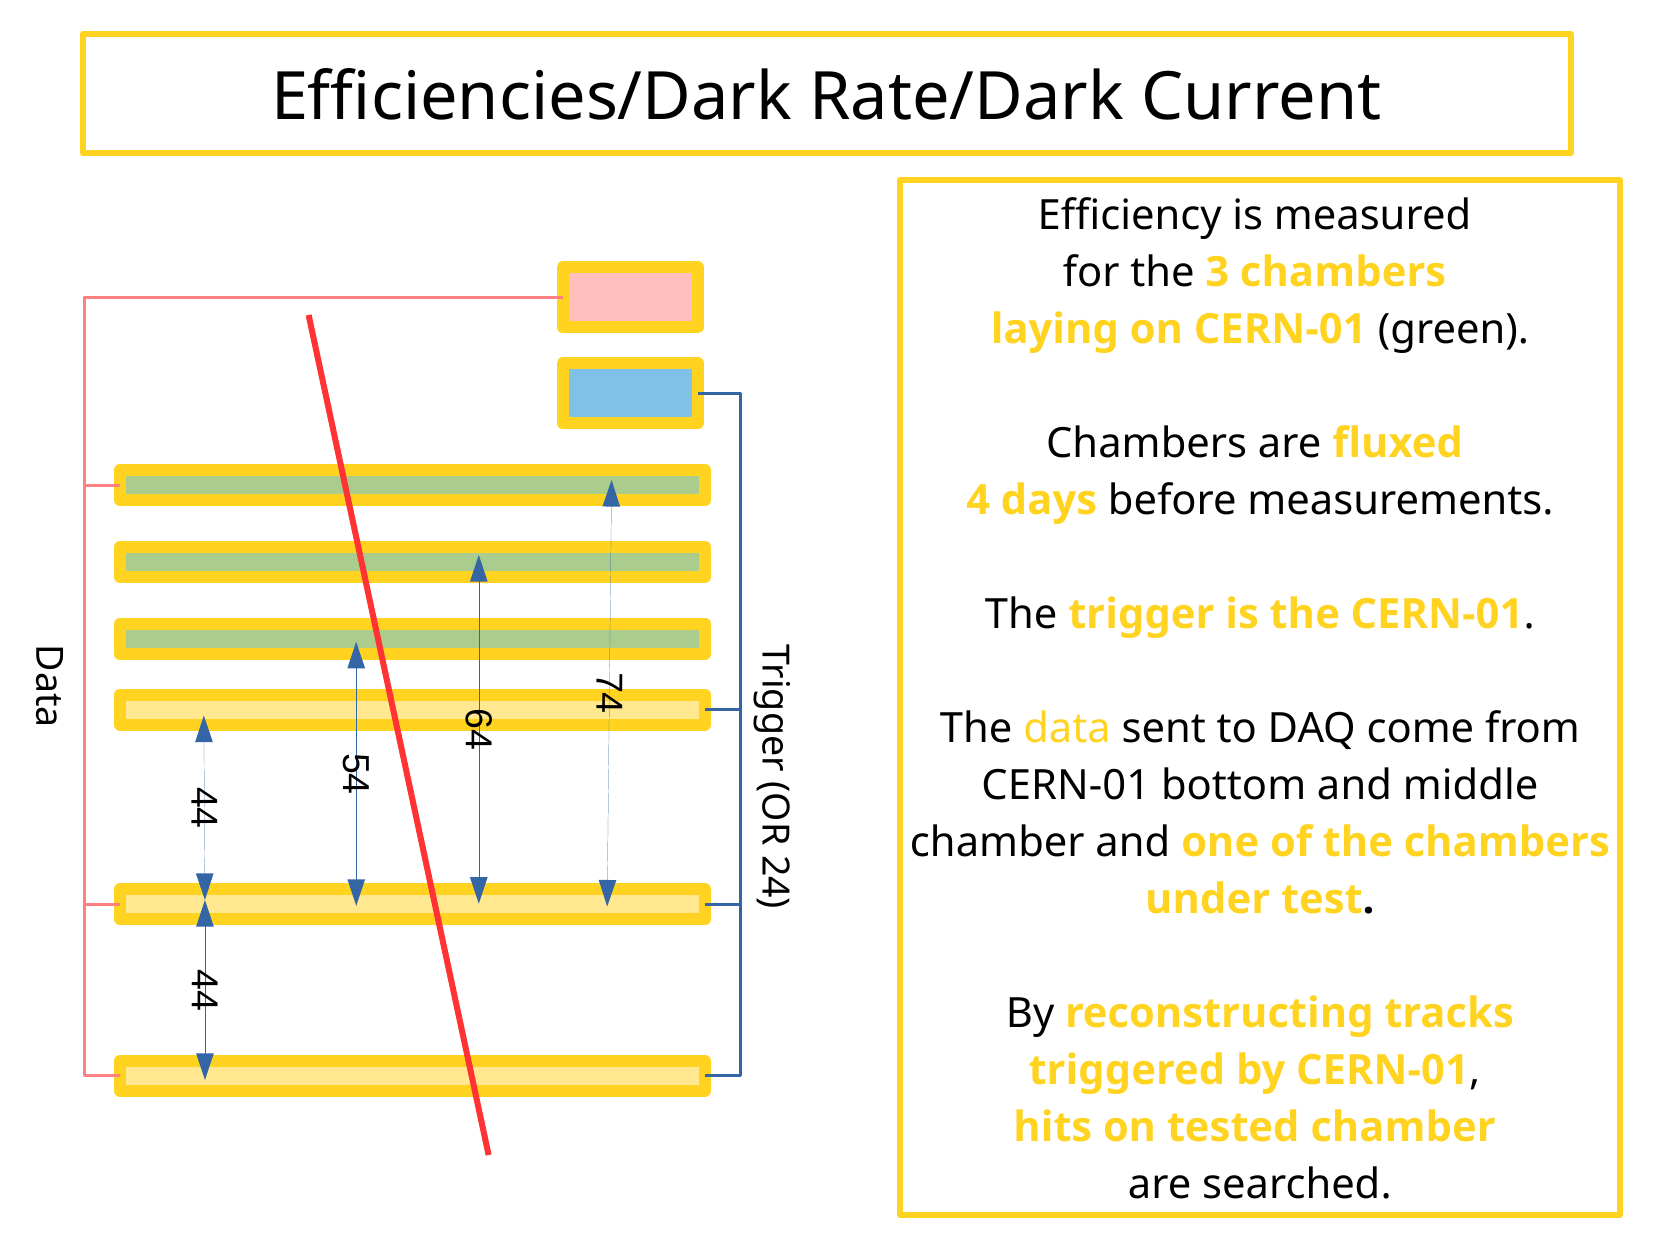

# Efficiencies/Dark Rate/Dark Current
Efficiency is measured
for the 3 chambers
laying on CERN-01 (green).
Chambers are fluxed
4 days before measurements.
The trigger is the CERN-01.
The data sent to DAQ come from
CERN-01 bottom and middle chamber and one of the chambers under test.
By reconstructing tracks triggered by CERN-01,
hits on tested chamber
are searched.
74
64
54
Data
44
Trigger (OR 24)
44